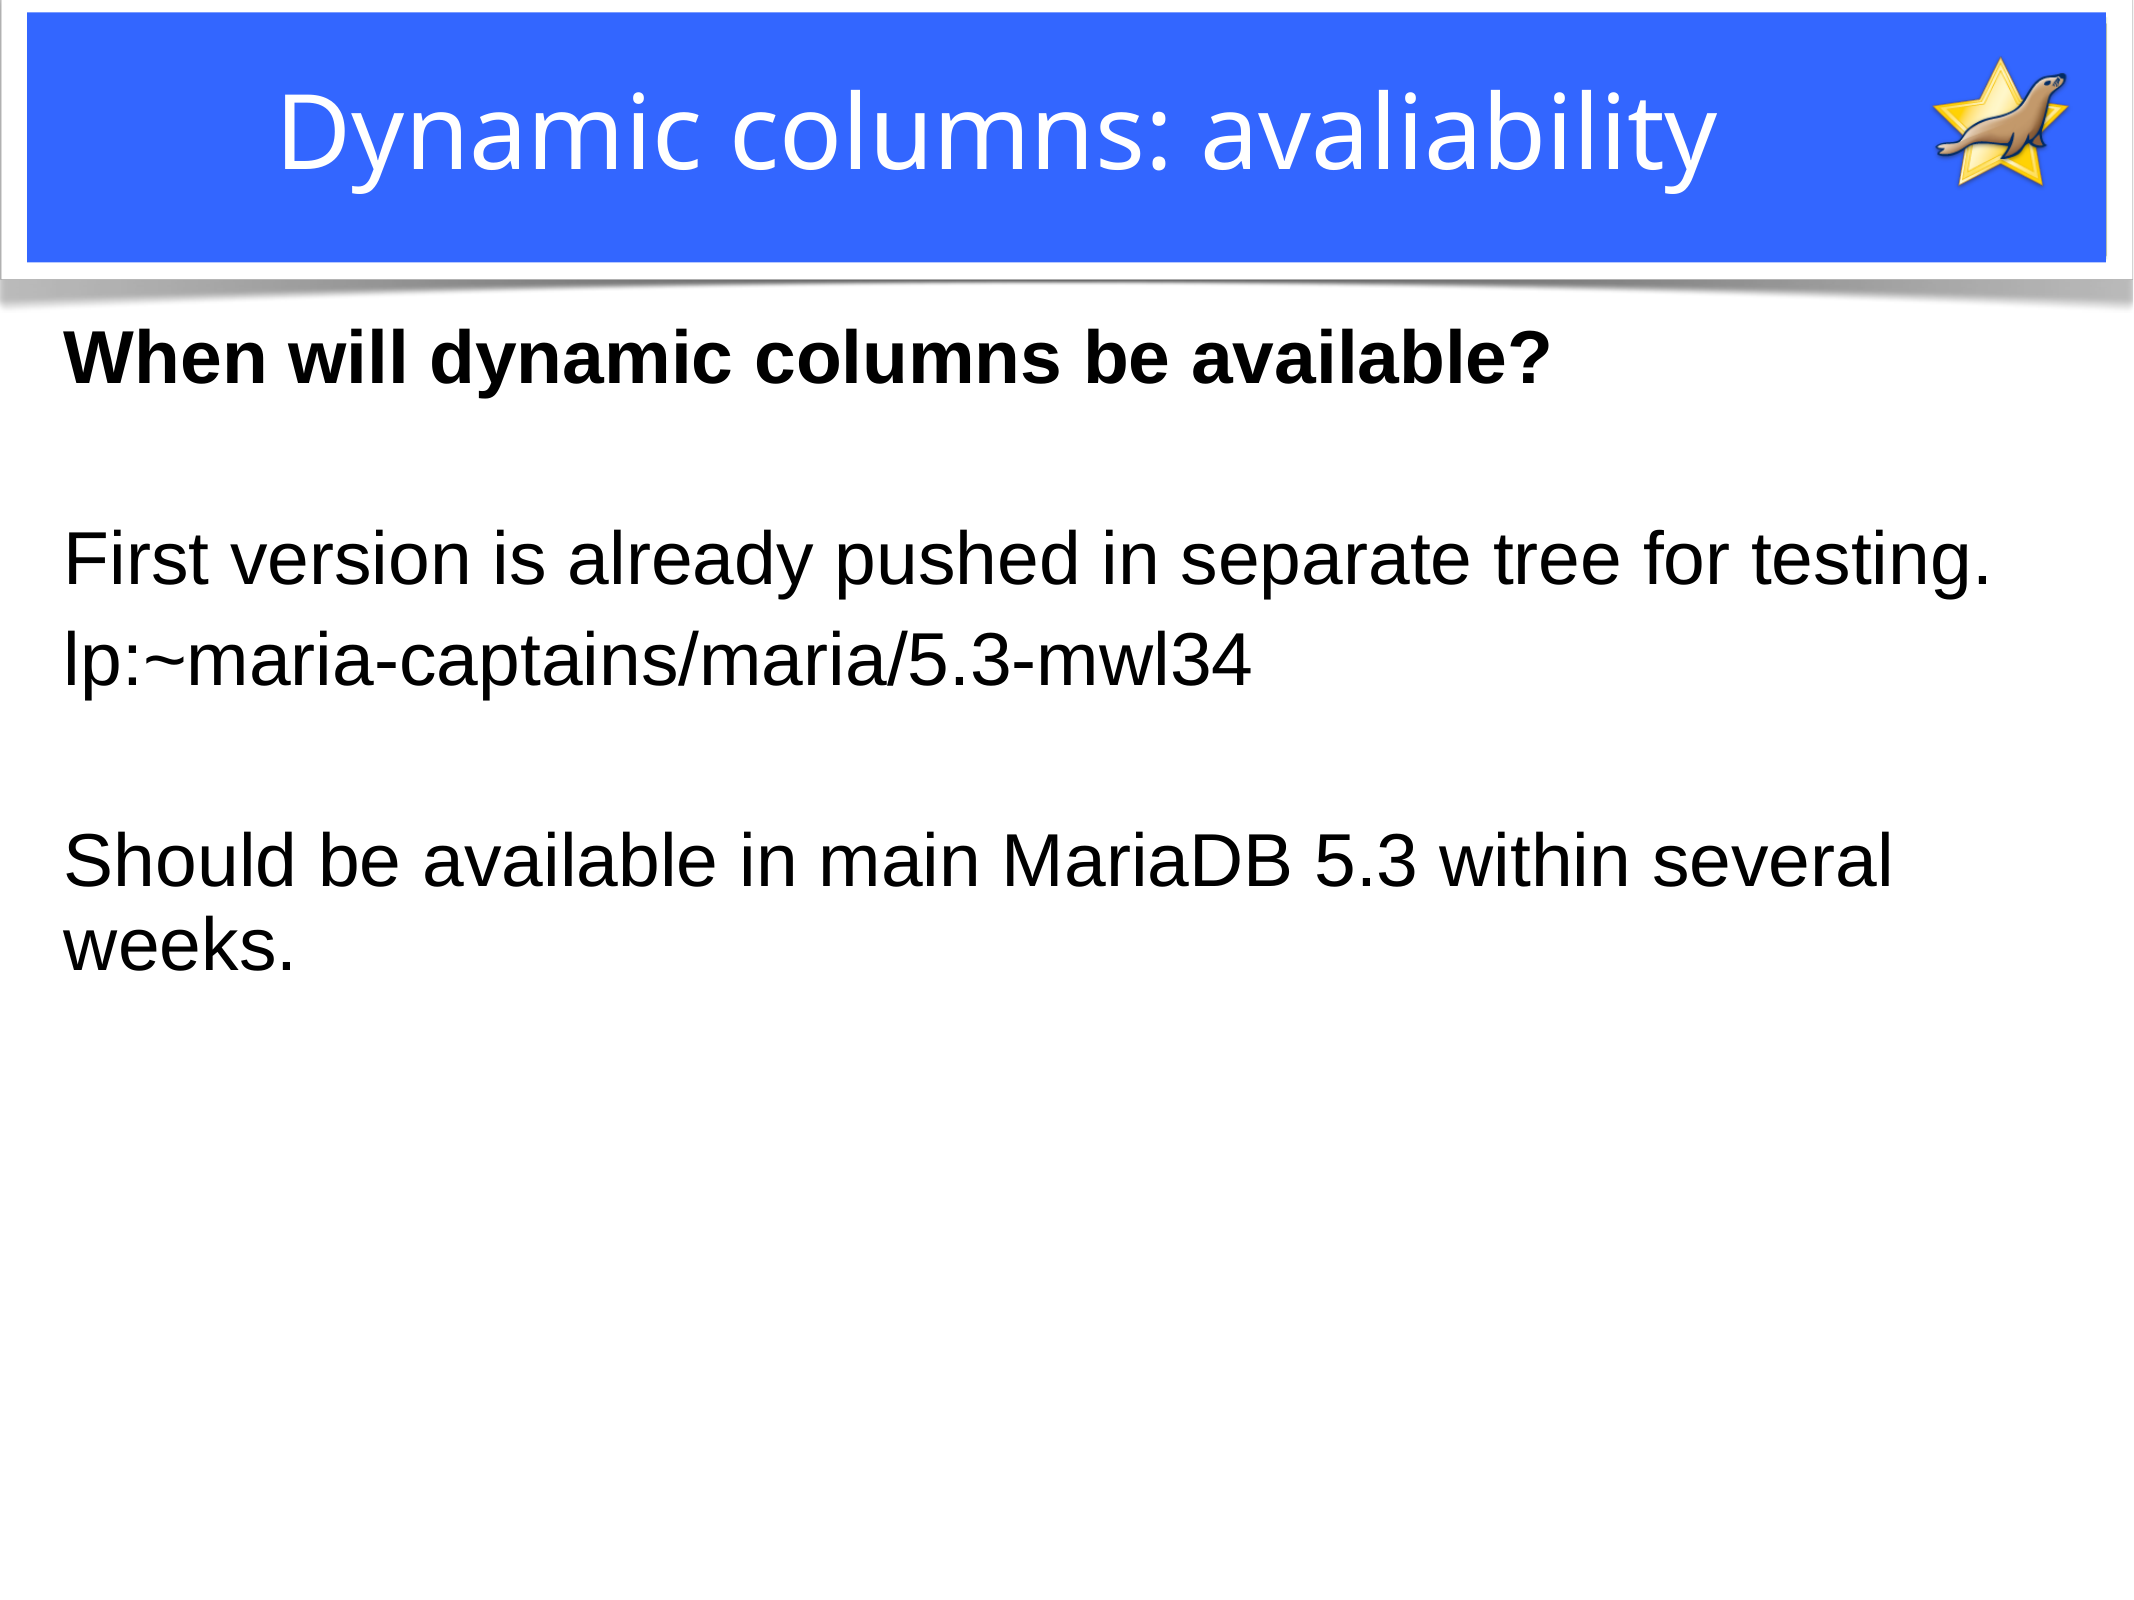

# Dynamic columns: avaliability
When will dynamic columns be available?
First version is already pushed in separate tree for testing.
lp:~maria-captains/maria/5.3-mwl34
Should be available in main MariaDB 5.3 within several weeks.